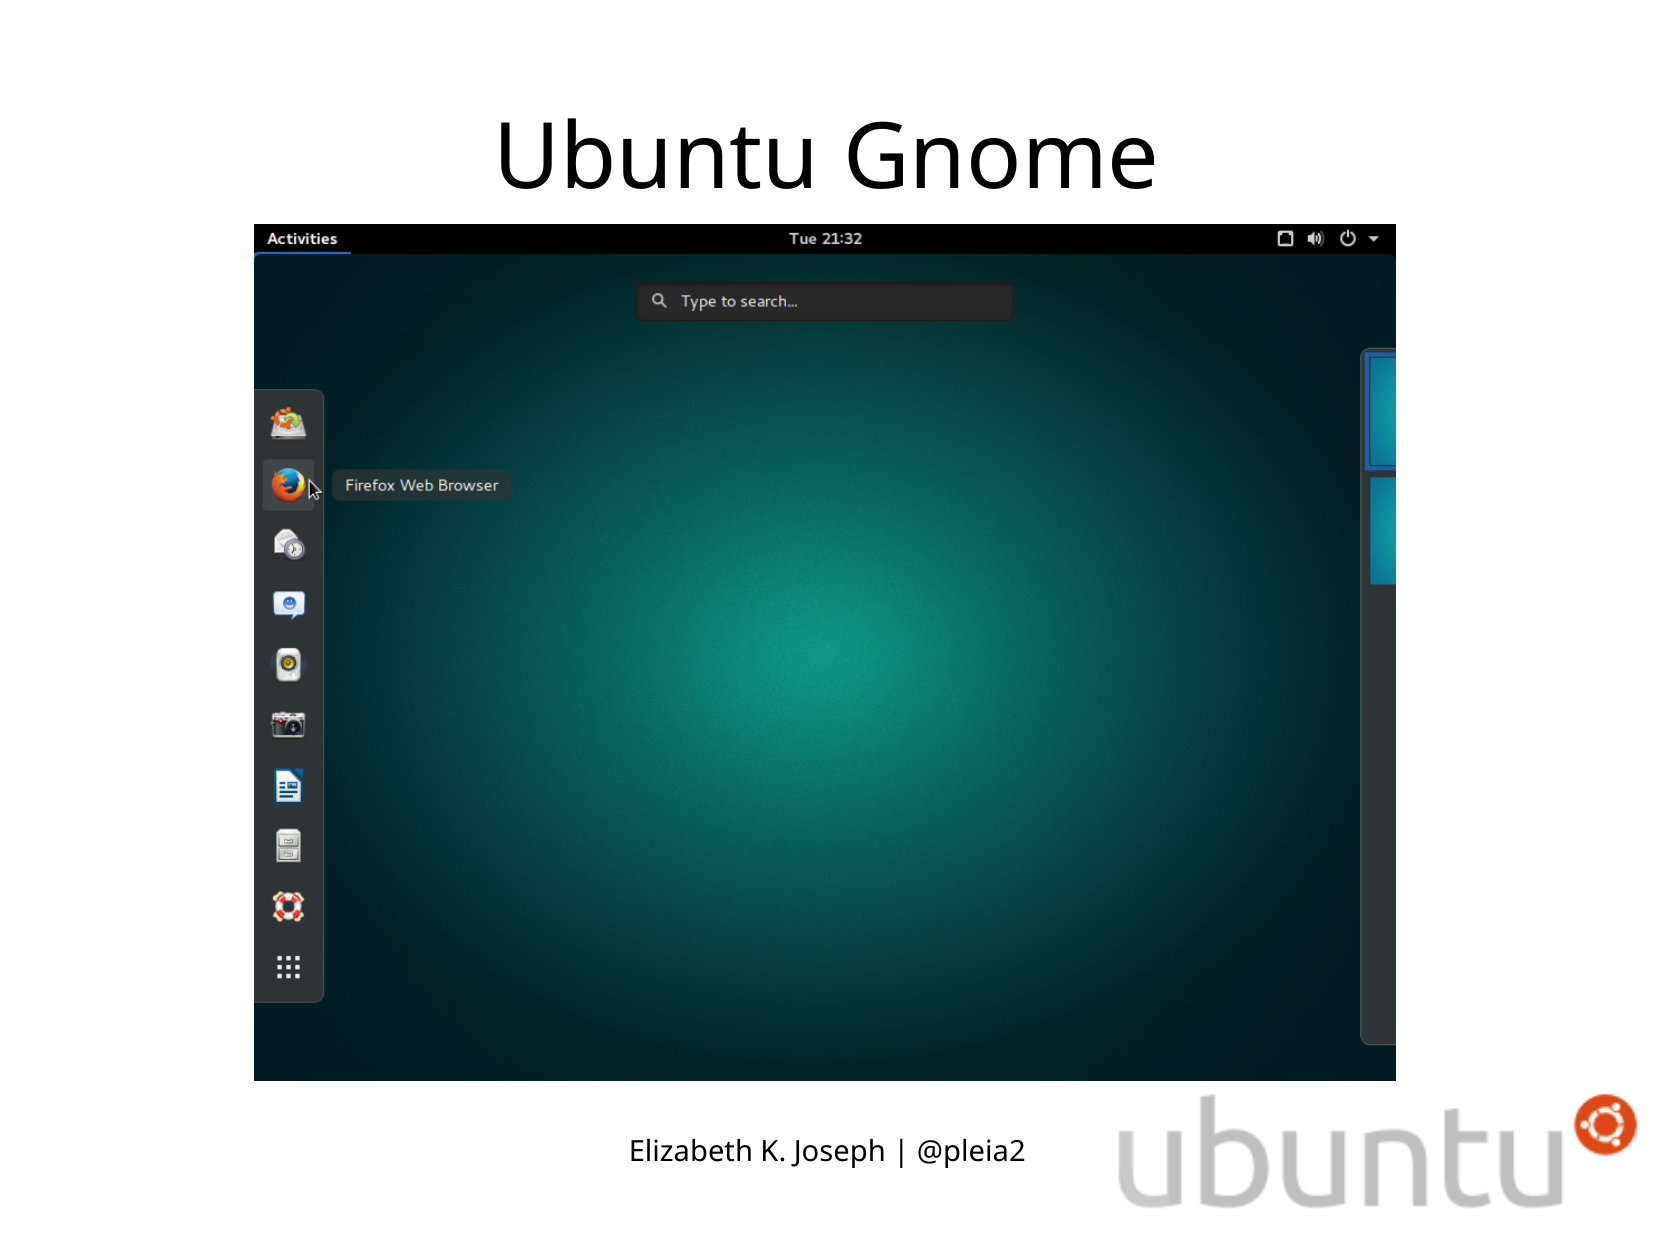

# Ubuntu Gnome
Elizabeth K. Joseph | @pleia2